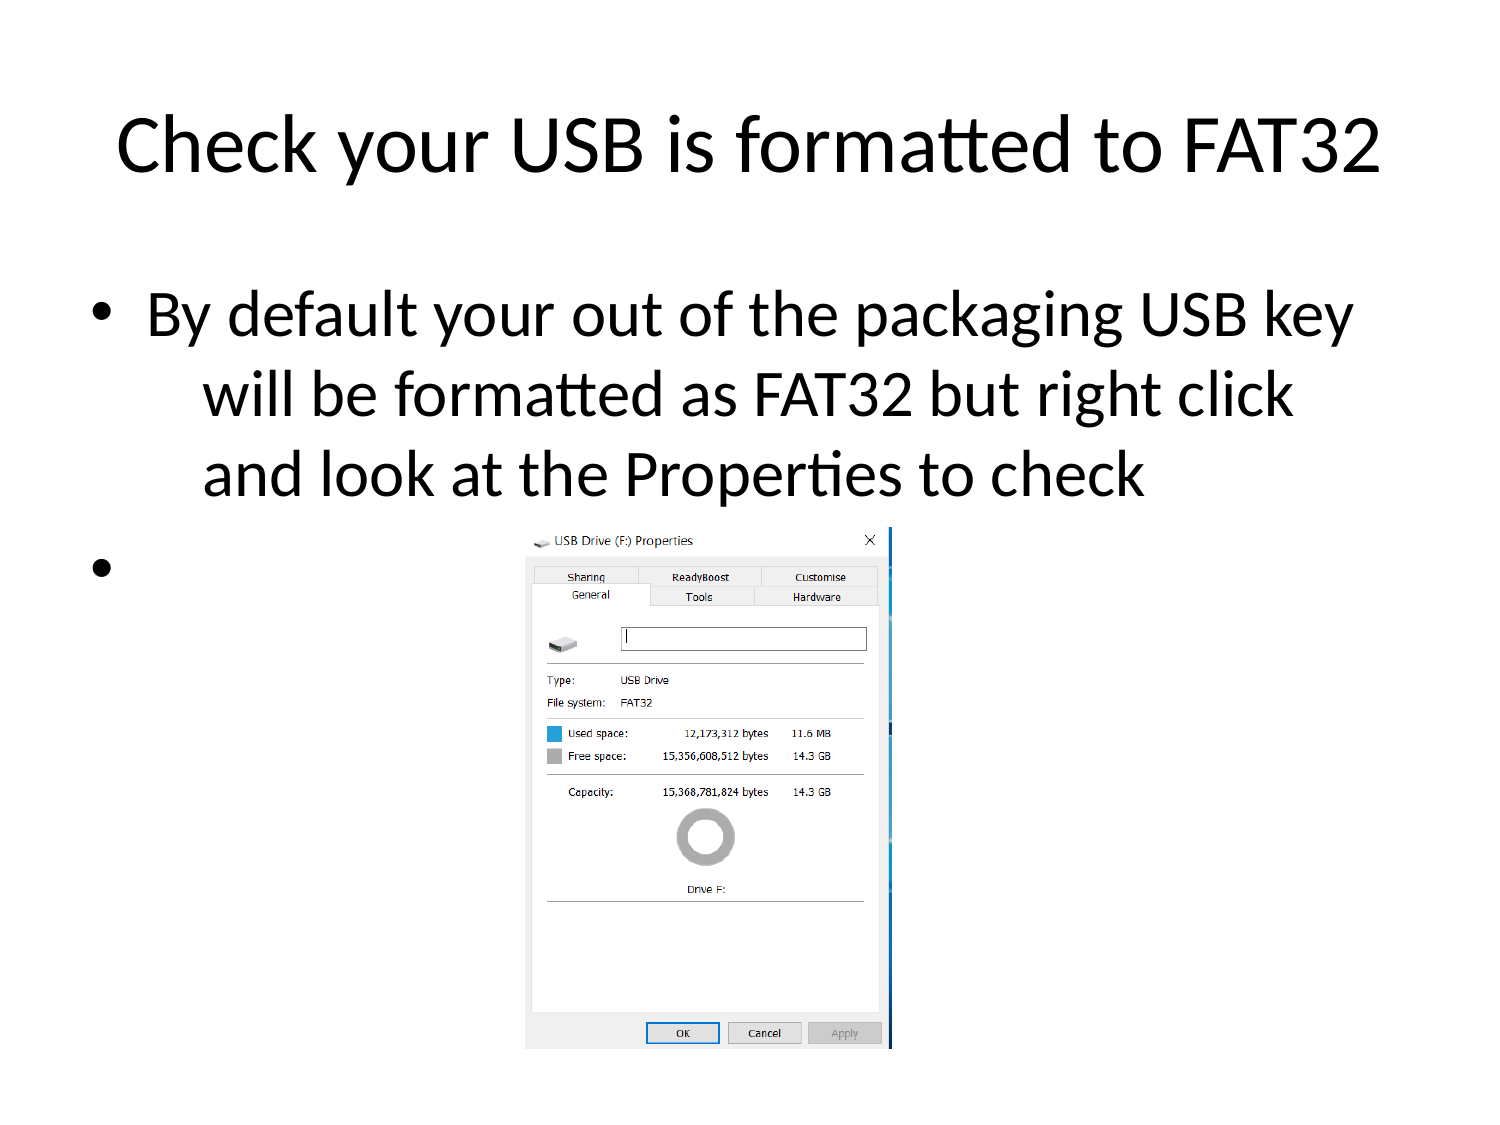

# Check your USB is formatted to FAT32
By default your out of the packaging USB key will be formatted as FAT32 but right click and look at the Properties to check